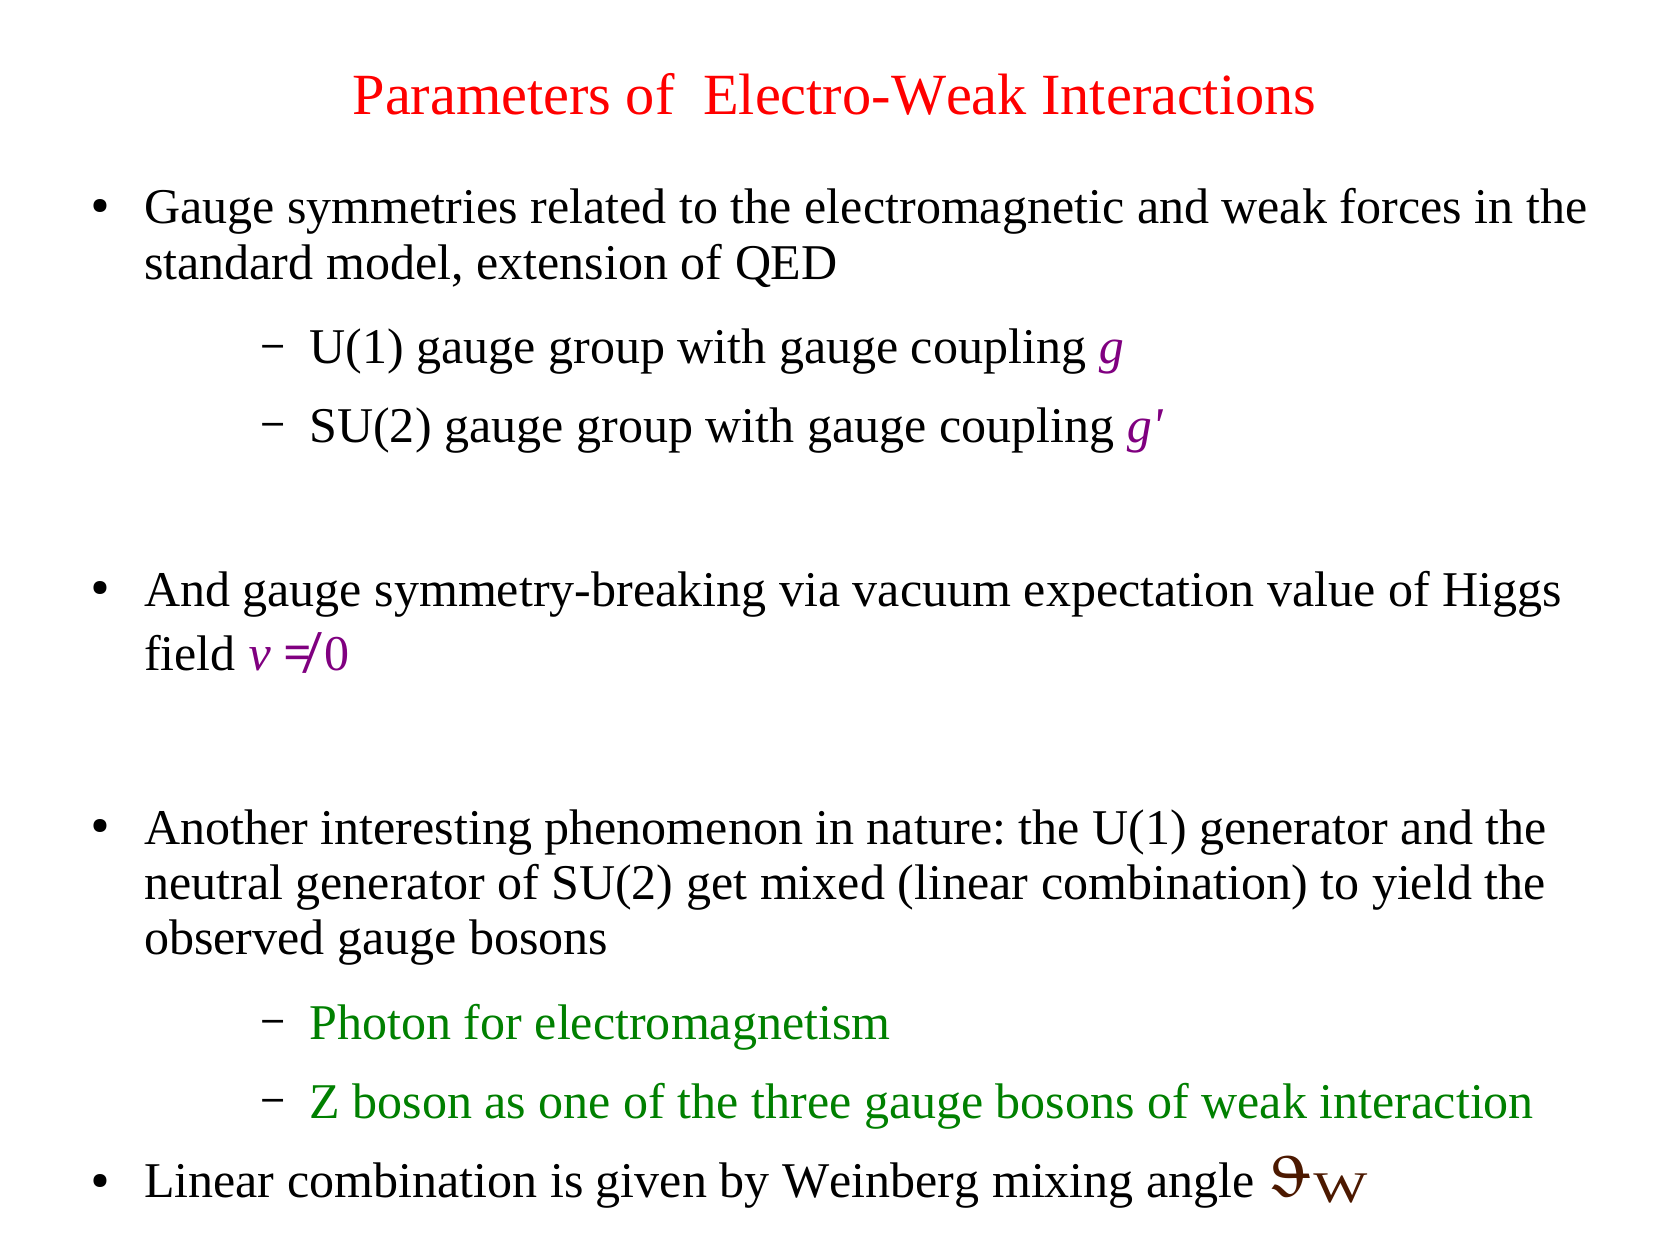

# Parameters of Electro-Weak Interactions
Gauge symmetries related to the electromagnetic and weak forces in the standard model, extension of QED
U(1) gauge group with gauge coupling g
SU(2) gauge group with gauge coupling g'
And gauge symmetry-breaking via vacuum expectation value of Higgs field v ≠ 0
Another interesting phenomenon in nature: the U(1) generator and the neutral generator of SU(2) get mixed (linear combination) to yield the observed gauge bosons
Photon for electromagnetism
Z boson as one of the three gauge bosons of weak interaction
Linear combination is given by Weinberg mixing angle ϑW